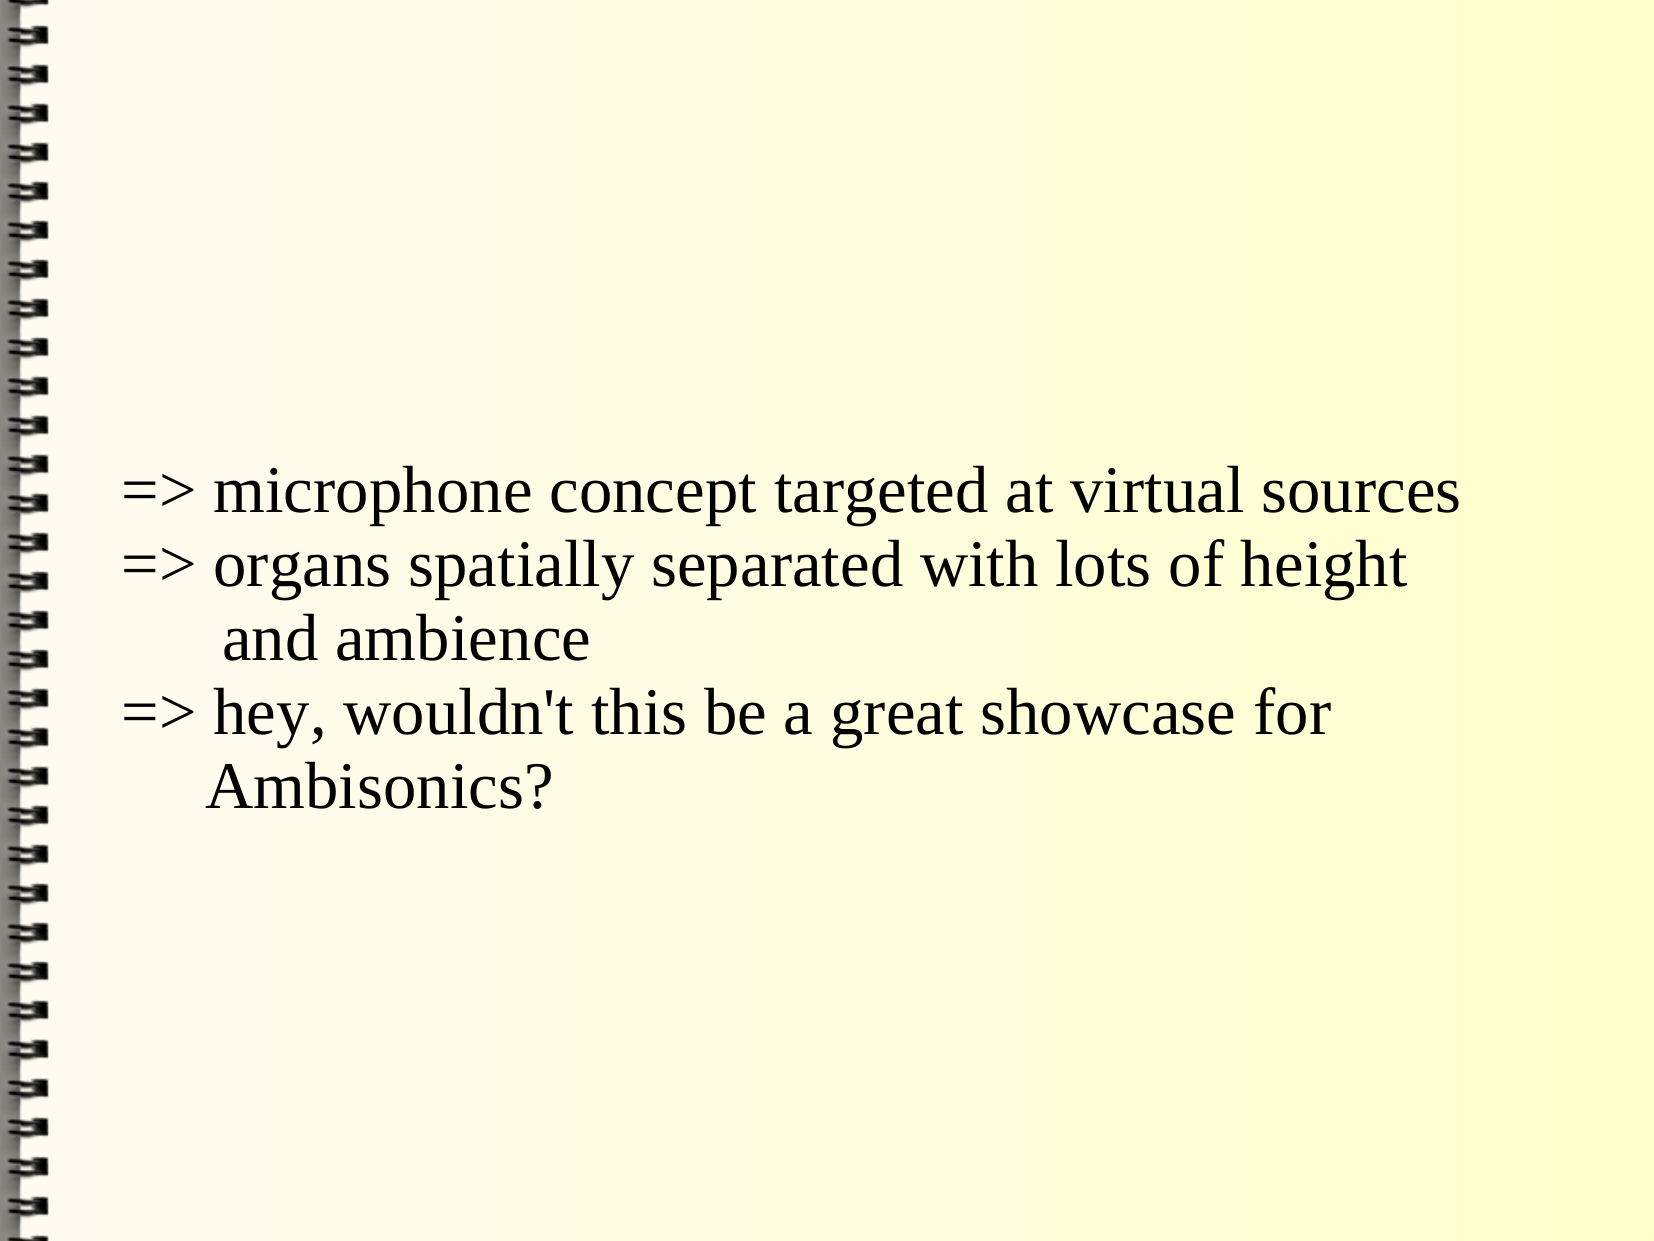

# => microphone concept targeted at virtual sources
=> organs spatially separated with lots of height
 and ambience
=> hey, wouldn't this be a great showcase for
 Ambisonics?